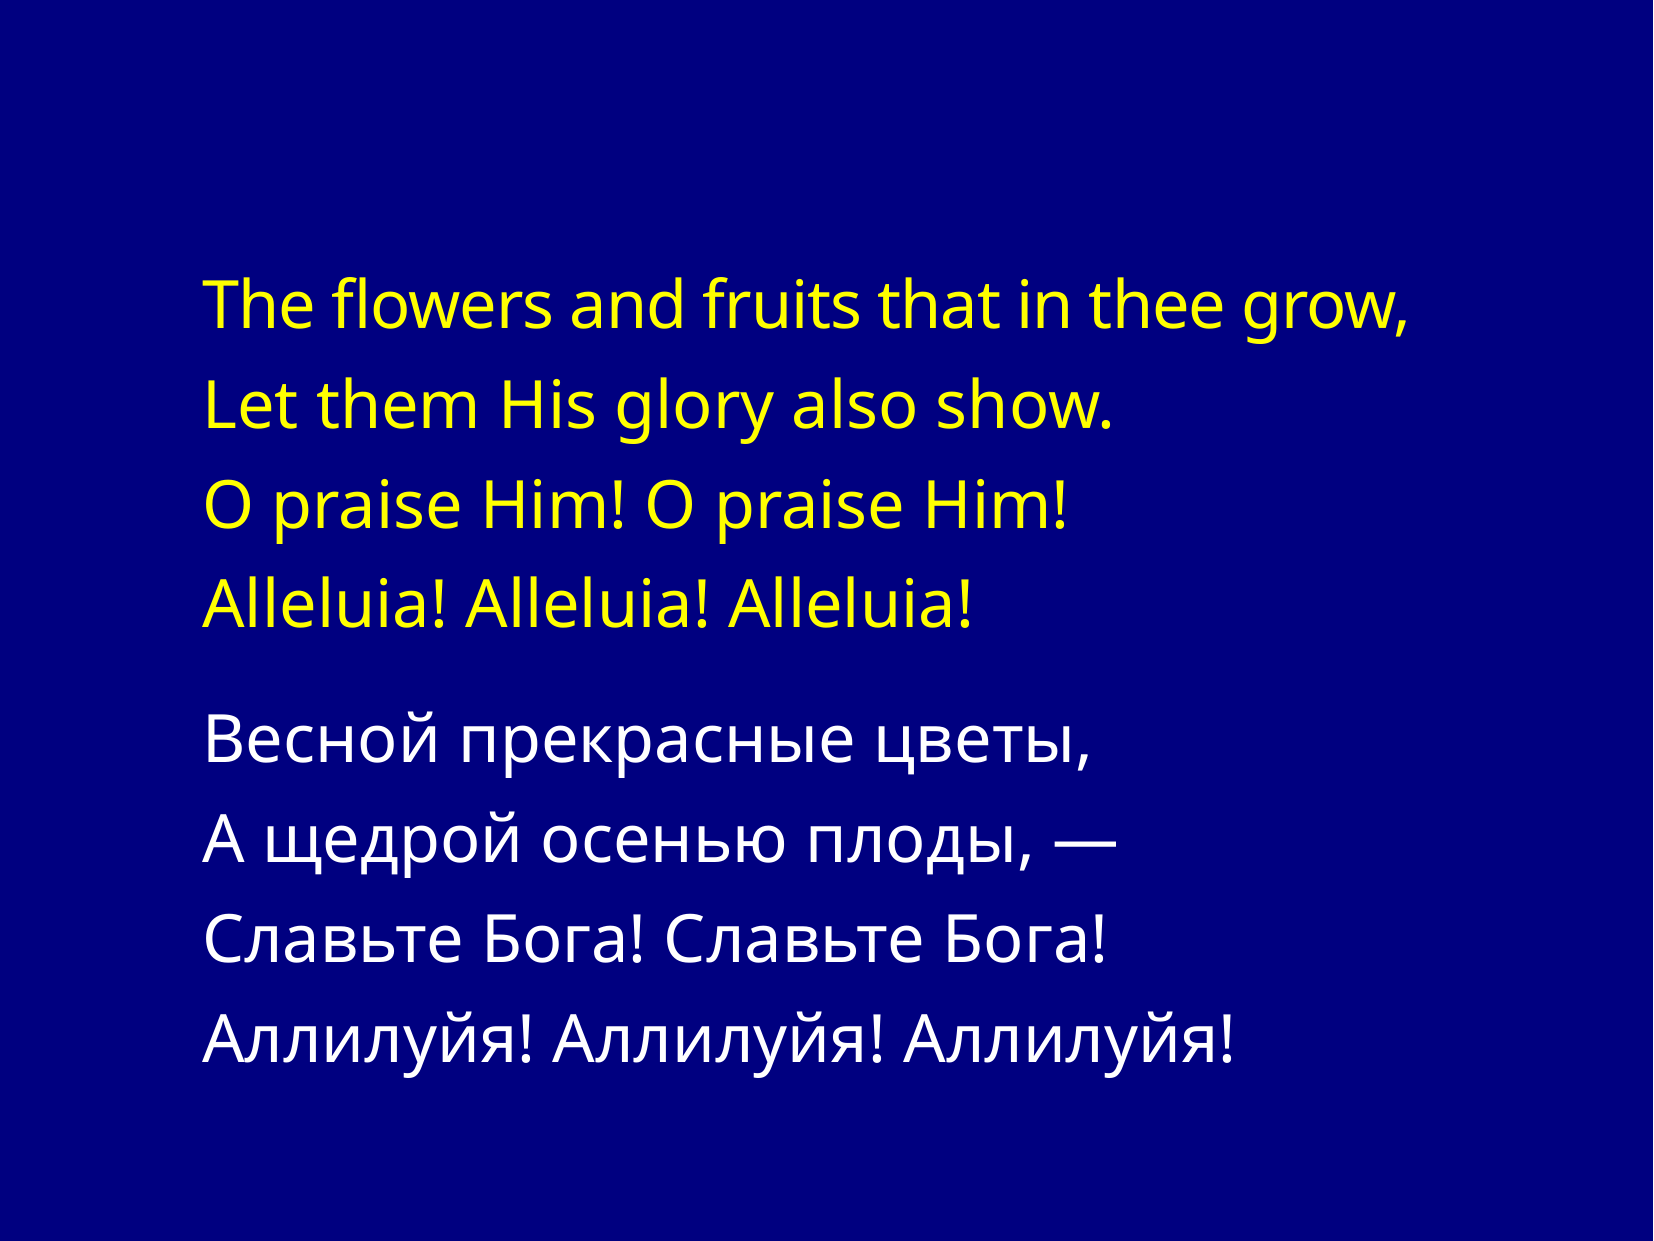

The flowers and fruits that in thee grow,
	Let them His glory also show.
	O praise Him! O praise Him!
	Alleluia! Alleluia! Alleluia!
	Весной прекрасные цветы,
	А щедрой осенью плоды, ―
	Славьте Бога! Славьте Бога!
	Аллилуйя! Аллилуйя! Аллилуйя!